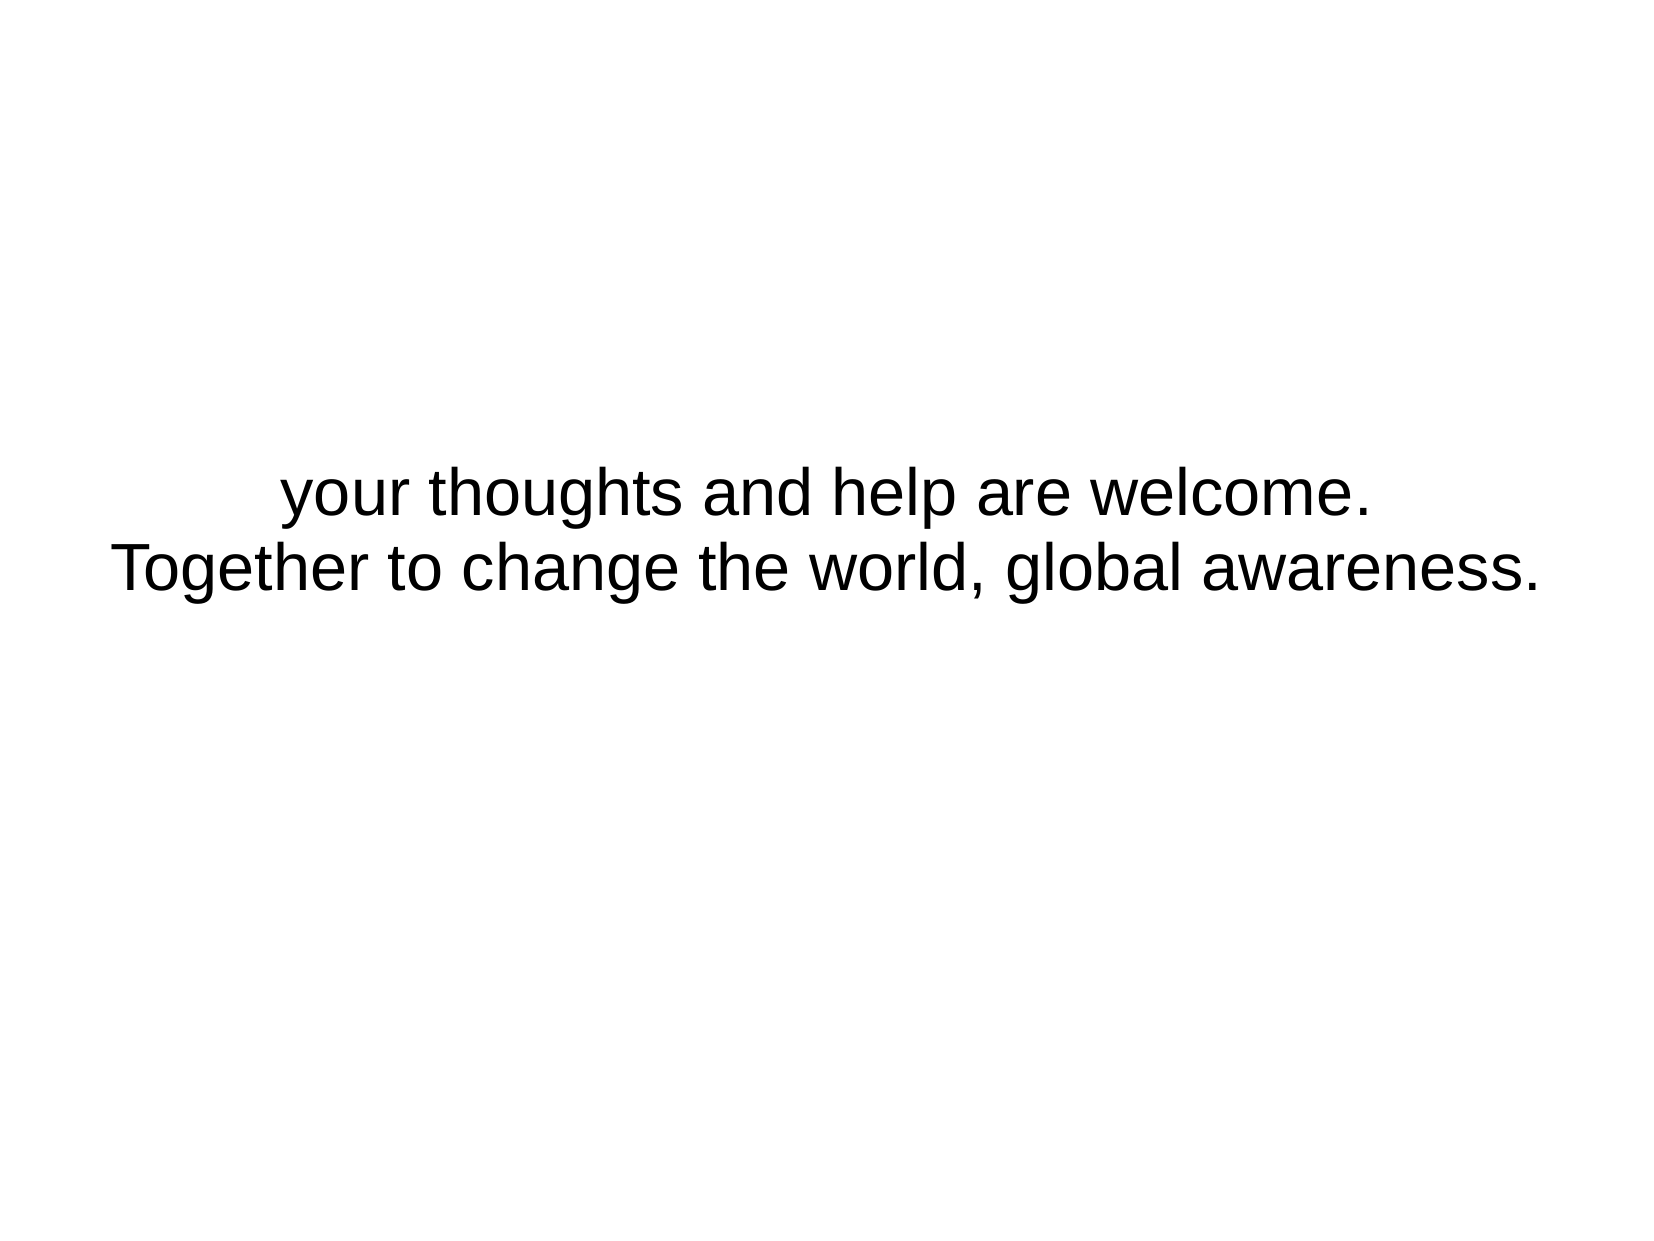

# your thoughts and help are welcome.
Together to change the world, global awareness.